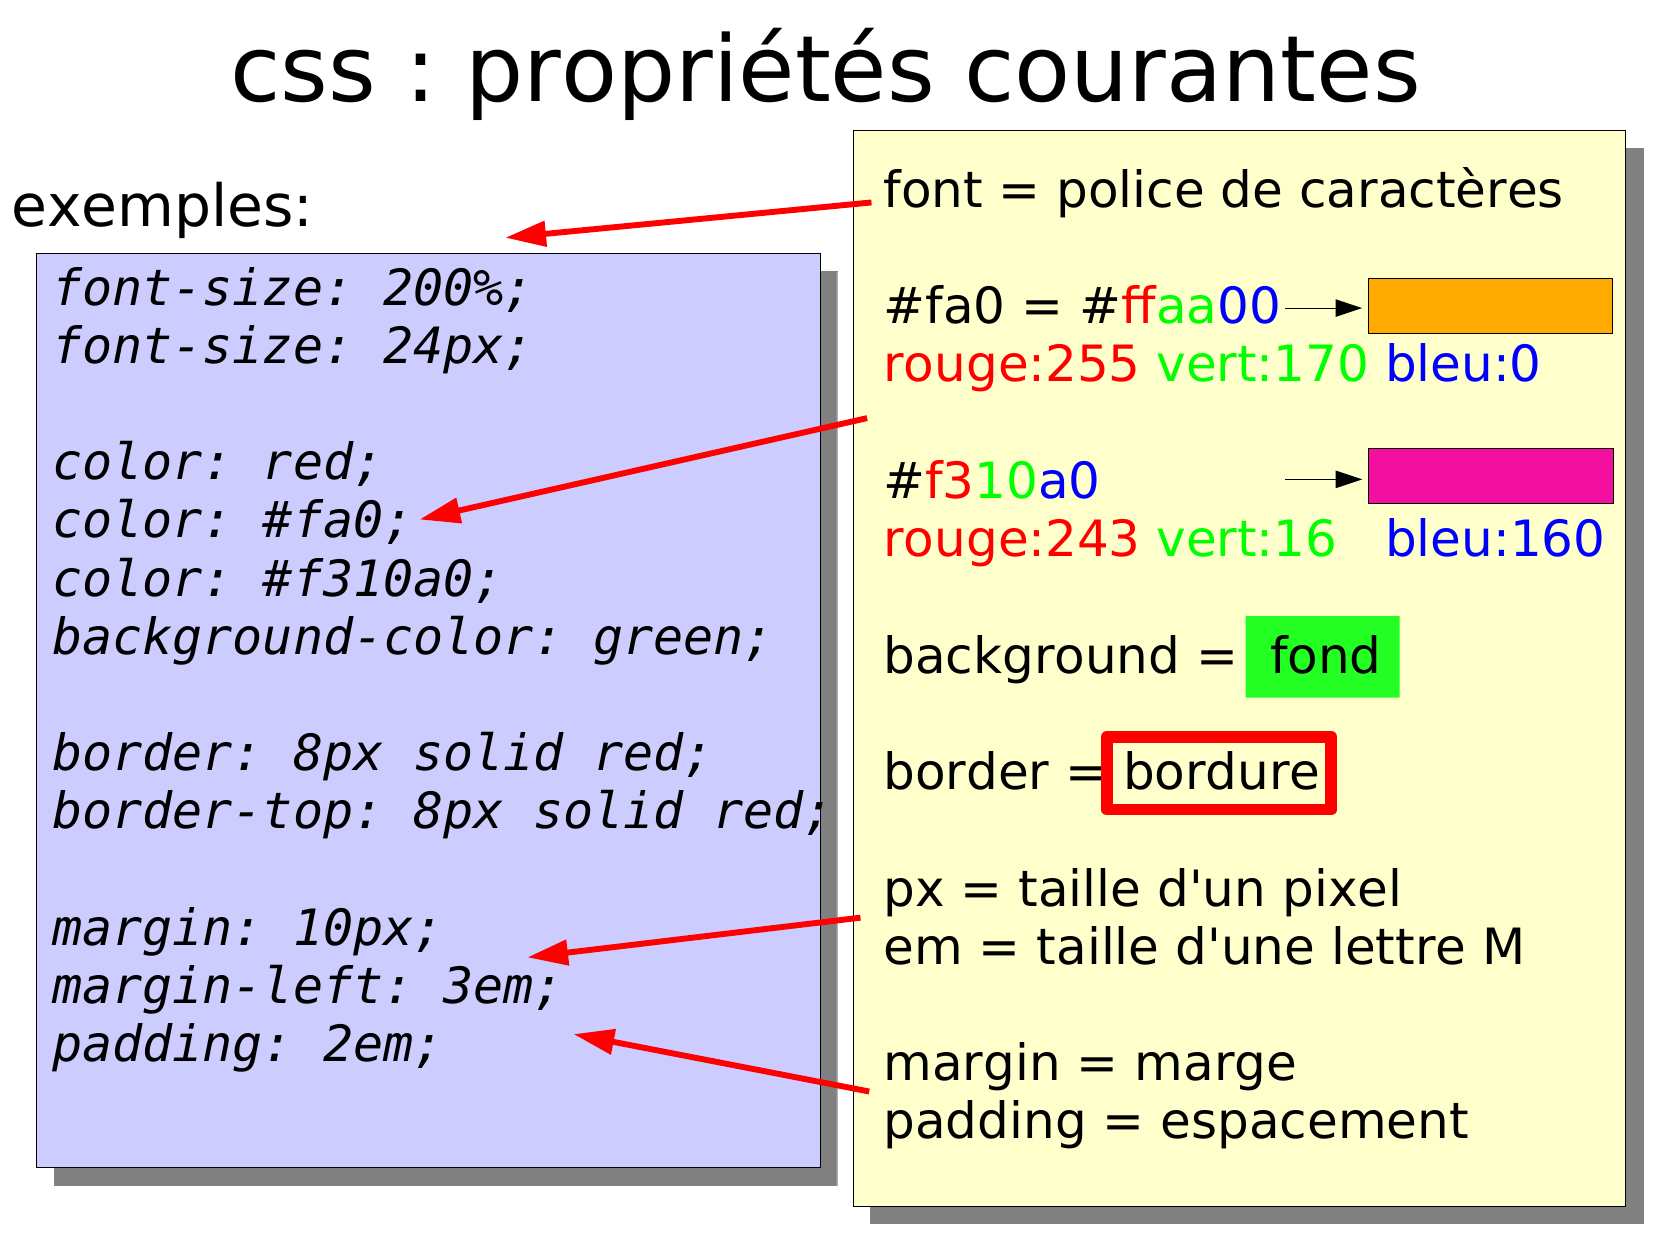

# css : propriétés courantes
font = police de caractères
#fa0 = #ffaa00
rouge:255 vert:170 bleu:0
#f310a0
rouge:243 vert:16 bleu:160
background = fond
border = bordure
px = taille d'un pixel
em = taille d'une lettre M
margin = marge
padding = espacement
exemples:
font-size: 200%;
font-size: 24px;
color: red;
color: #fa0;
color: #f310a0;
background-color: green;
border: 8px solid red;
border-top: 8px solid red;
margin: 10px;
margin-left: 3em;
padding: 2em;